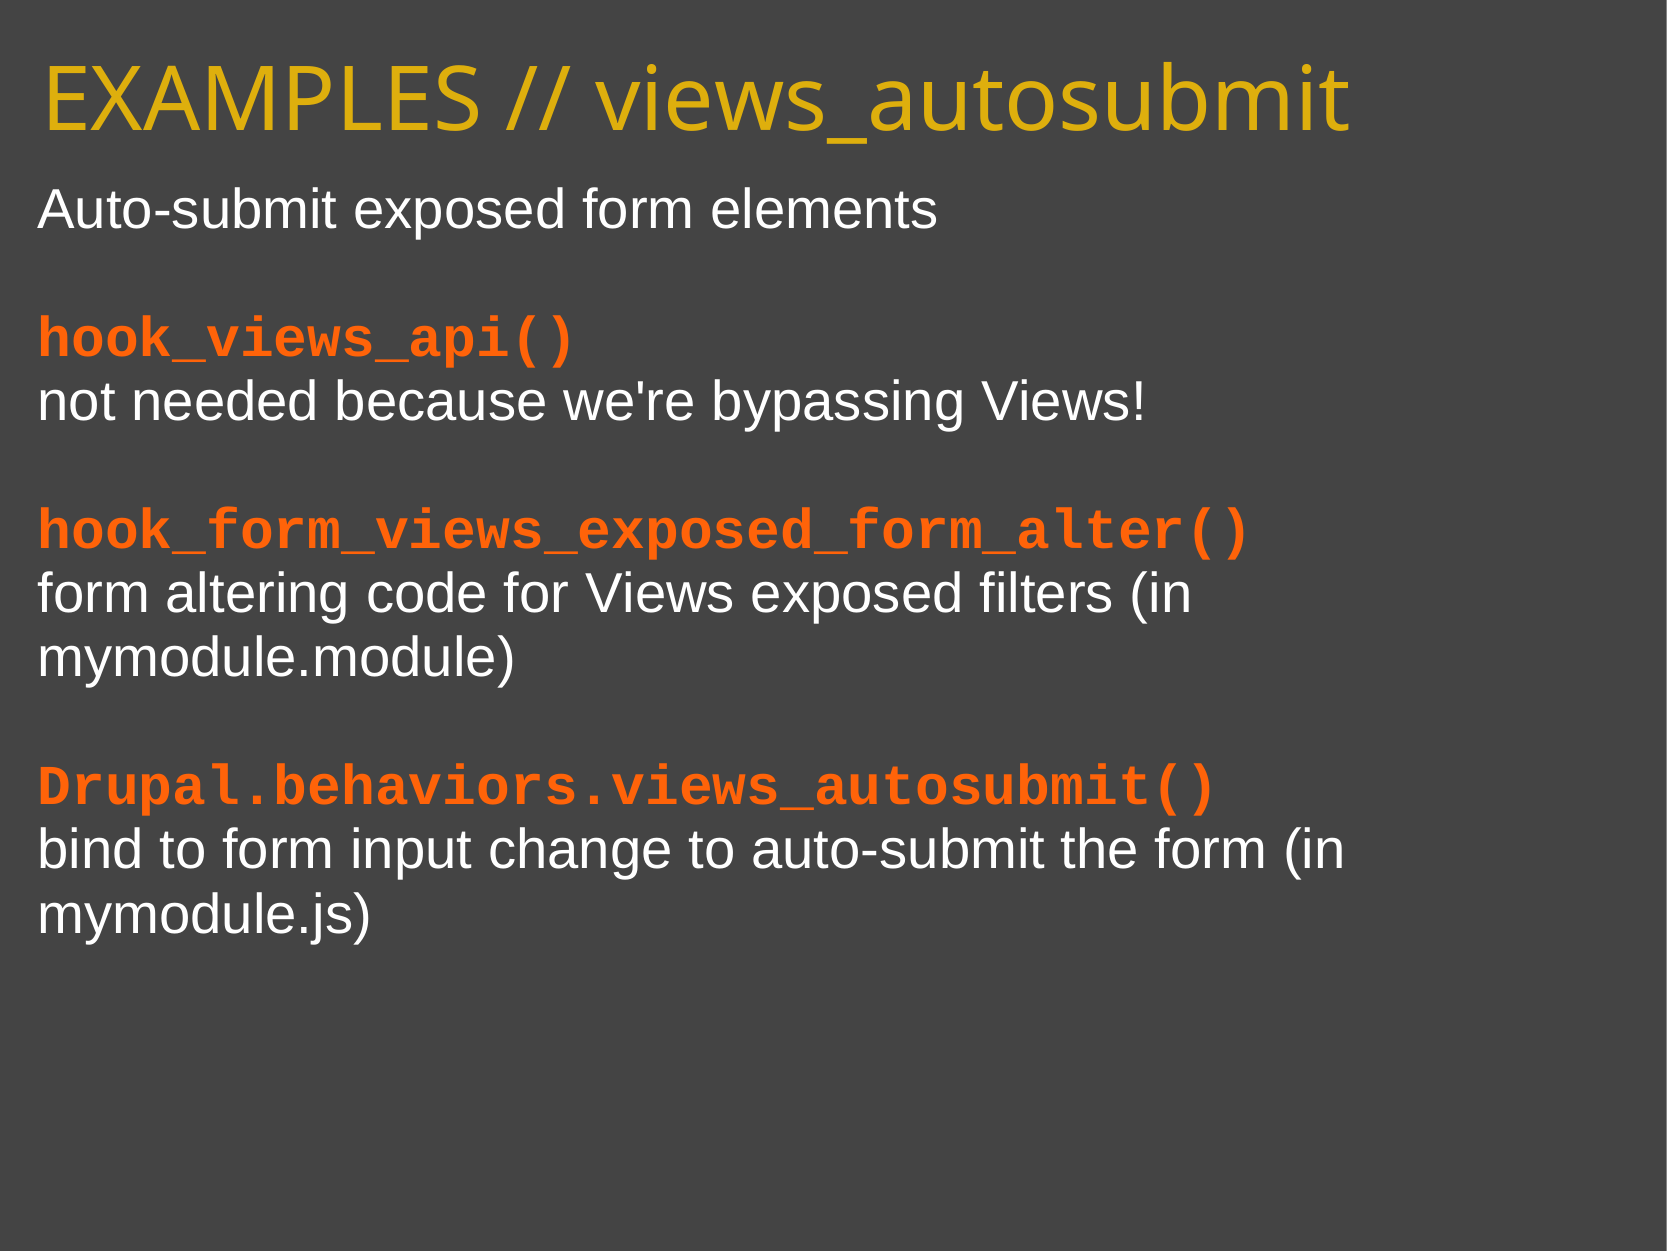

# EXAMPLES // views_autosubmit
Auto-submit exposed form elements
hook_views_api()
not needed because we're bypassing Views!
hook_form_views_exposed_form_alter()
form altering code for Views exposed filters (in mymodule.module)
Drupal.behaviors.views_autosubmit()
bind to form input change to auto-submit the form (in mymodule.js)